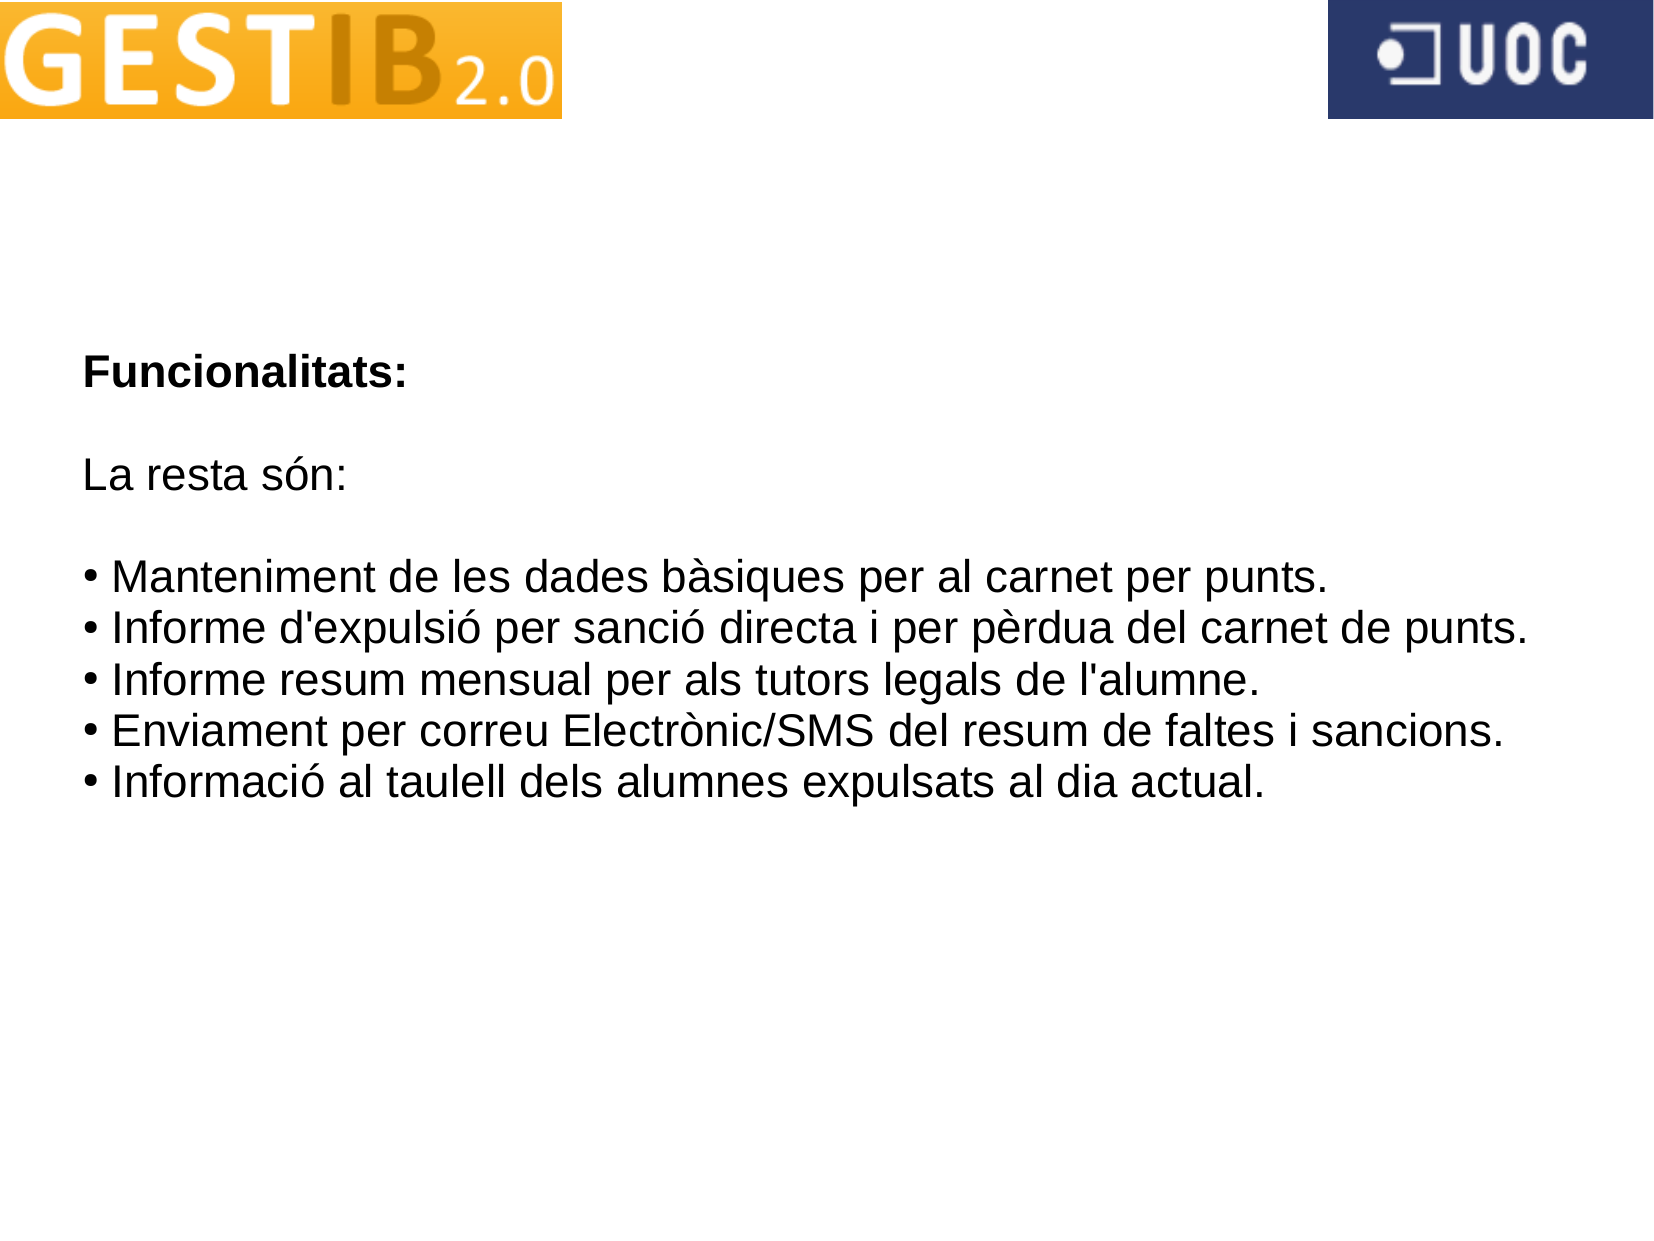

# Funcionalitats:
La resta són:
 Manteniment de les dades bàsiques per al carnet per punts.
 Informe d'expulsió per sanció directa i per pèrdua del carnet de punts.
 Informe resum mensual per als tutors legals de l'alumne.
 Enviament per correu Electrònic/SMS del resum de faltes i sancions.
 Informació al taulell dels alumnes expulsats al dia actual.